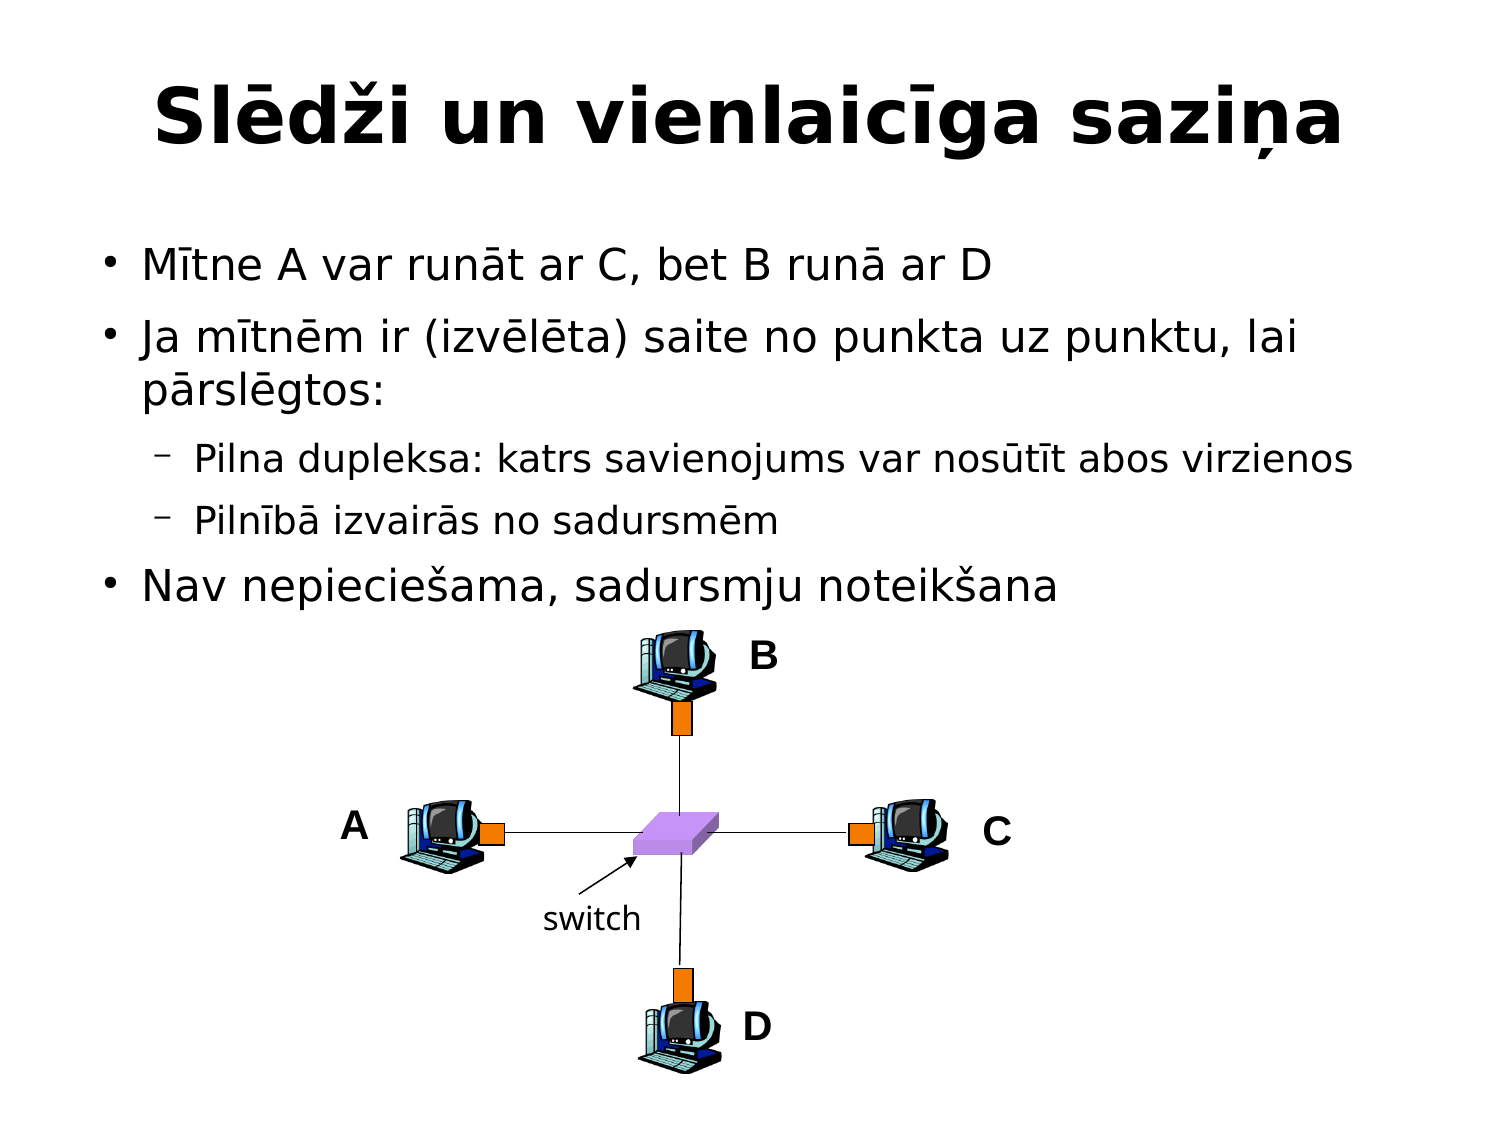

# Slēdži un vienlaicīga saziņa
Mītne A var runāt ar C, bet B runā ar D
Ja mītnēm ir (izvēlēta) saite no punkta uz punktu, lai pārslēgtos:
Pilna dupleksa: katrs savienojums var nosūtīt abos virzienos
Pilnībā izvairās no sadursmēm
Nav nepieciešama, sadursmju noteikšana
B
A
C
switch
D